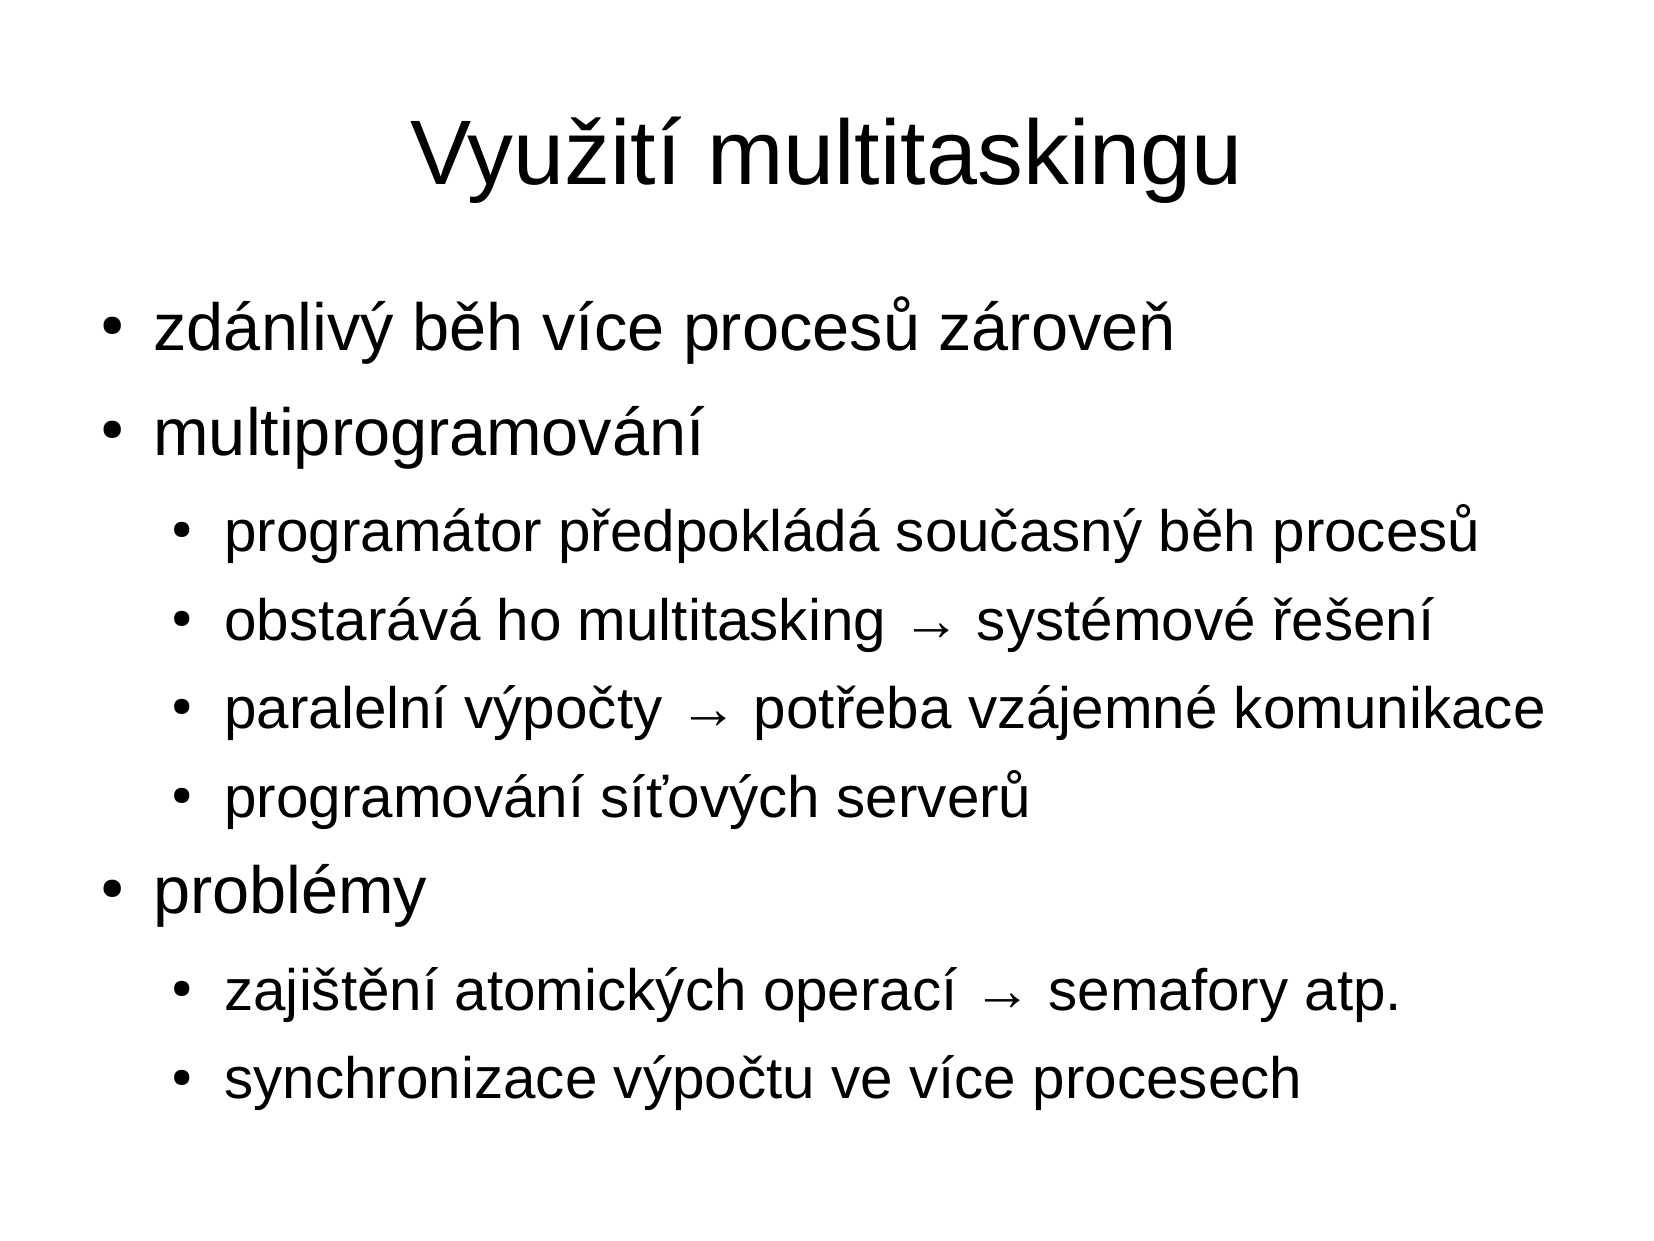

# Využití multitaskingu
zdánlivý běh více procesů zároveň
multiprogramování
programátor předpokládá současný běh procesů
obstarává ho multitasking → systémové řešení
paralelní výpočty → potřeba vzájemné komunikace
programování síťových serverů
problémy
zajištění atomických operací → semafory atp.
synchronizace výpočtu ve více procesech